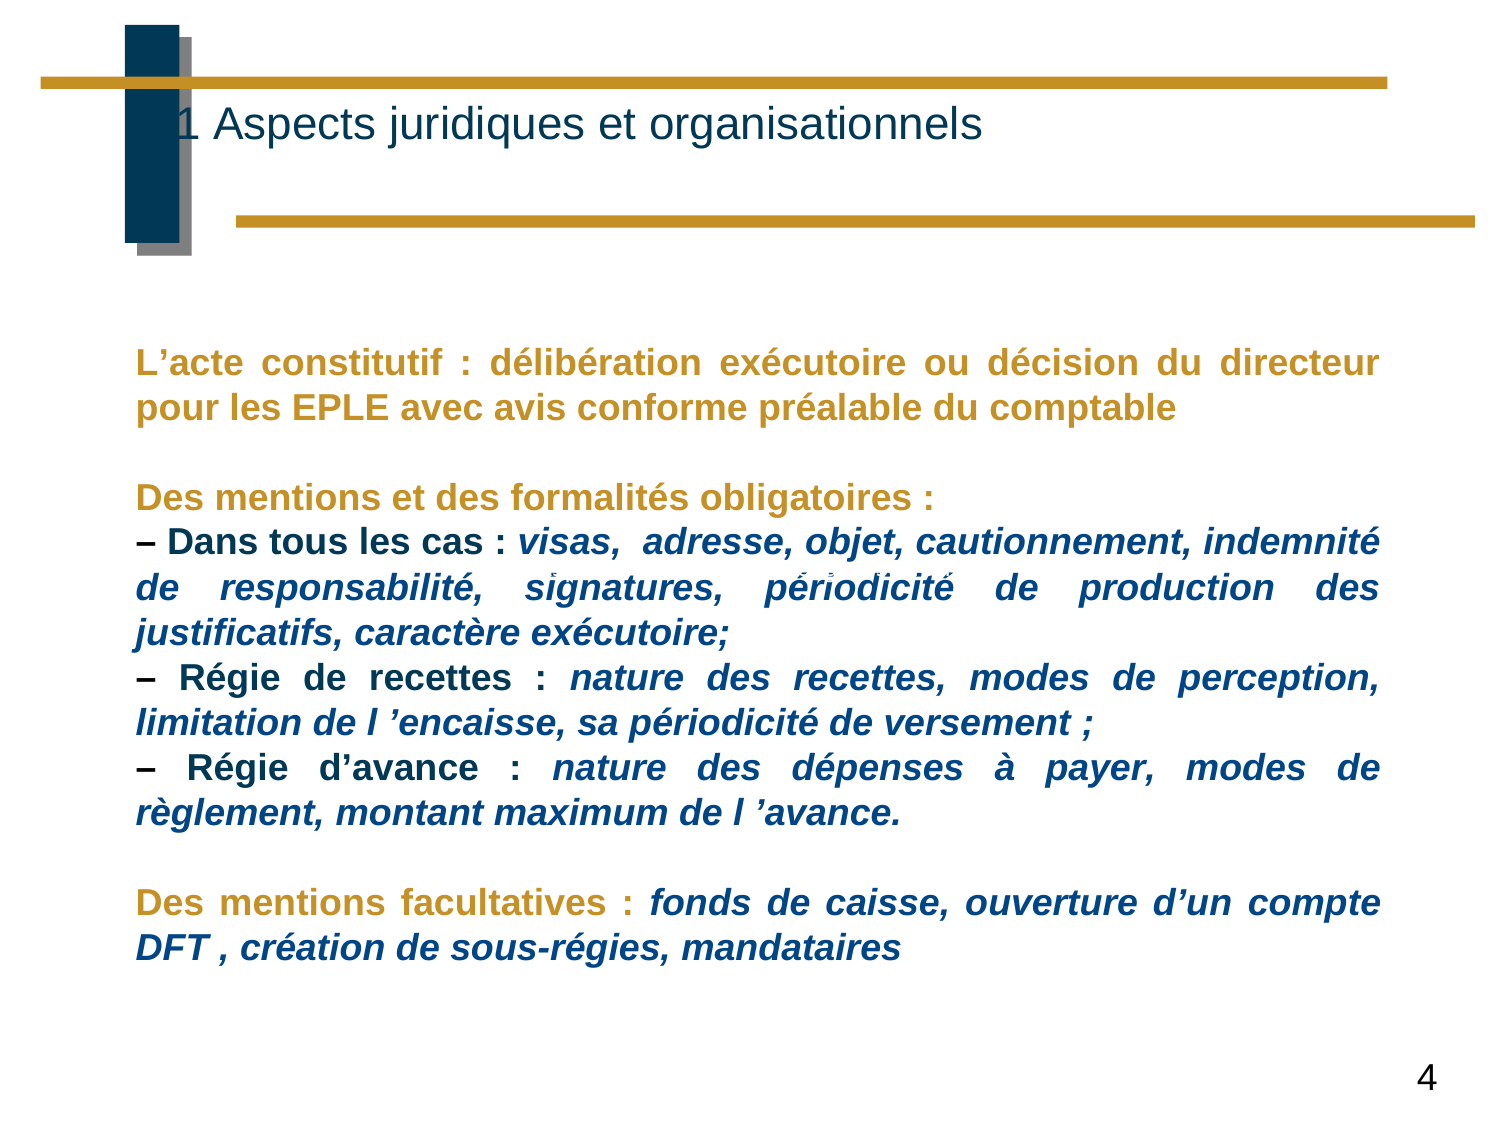

# 1.1 Aspects juridiques et organisationnels
L’acte constitutif : délibération exécutoire ou décision du directeur pour les EPLE avec avis conforme préalable du comptable
Des mentions et des formalités obligatoires :
– Dans tous les cas : visas, adresse, objet, cautionnement, indemnité de responsabilité, signatures, périodicité de production des justificatifs, caractère exécutoire;
– Régie de recettes : nature des recettes, modes de perception, limitation de l ’encaisse, sa périodicité de versement ;
– Régie d’avance : nature des dépenses à payer, modes de règlement, montant maximum de l ’avance.
Des mentions facultatives : fonds de caisse, ouverture d’un compte DFT , création de sous-régies, mandataires
1.1 - Aspects juridiques et organisationnels
 4